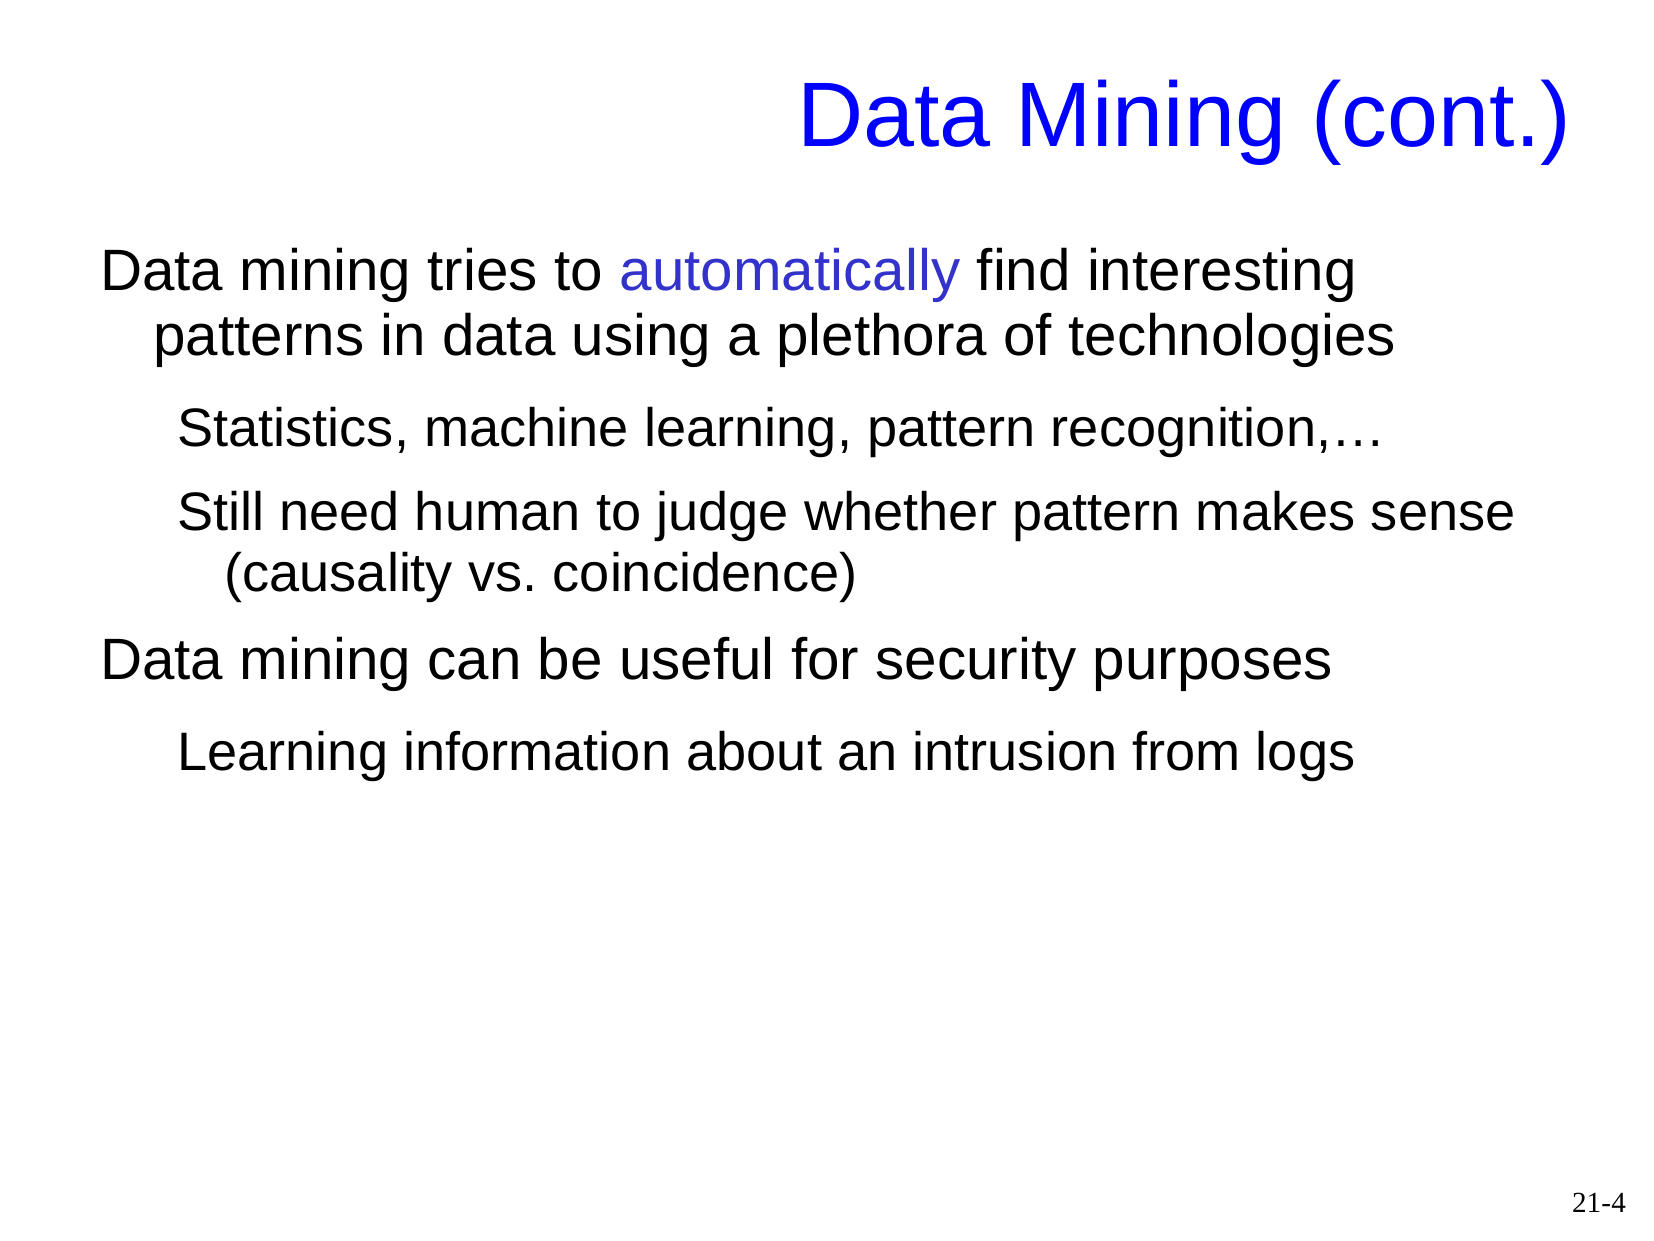

# Data Mining (cont.)
Data mining tries to automatically find interesting patterns in data using a plethora of technologies
Statistics, machine learning, pattern recognition,…
Still need human to judge whether pattern makes sense (causality vs. coincidence)
Data mining can be useful for security purposes
Learning information about an intrusion from logs